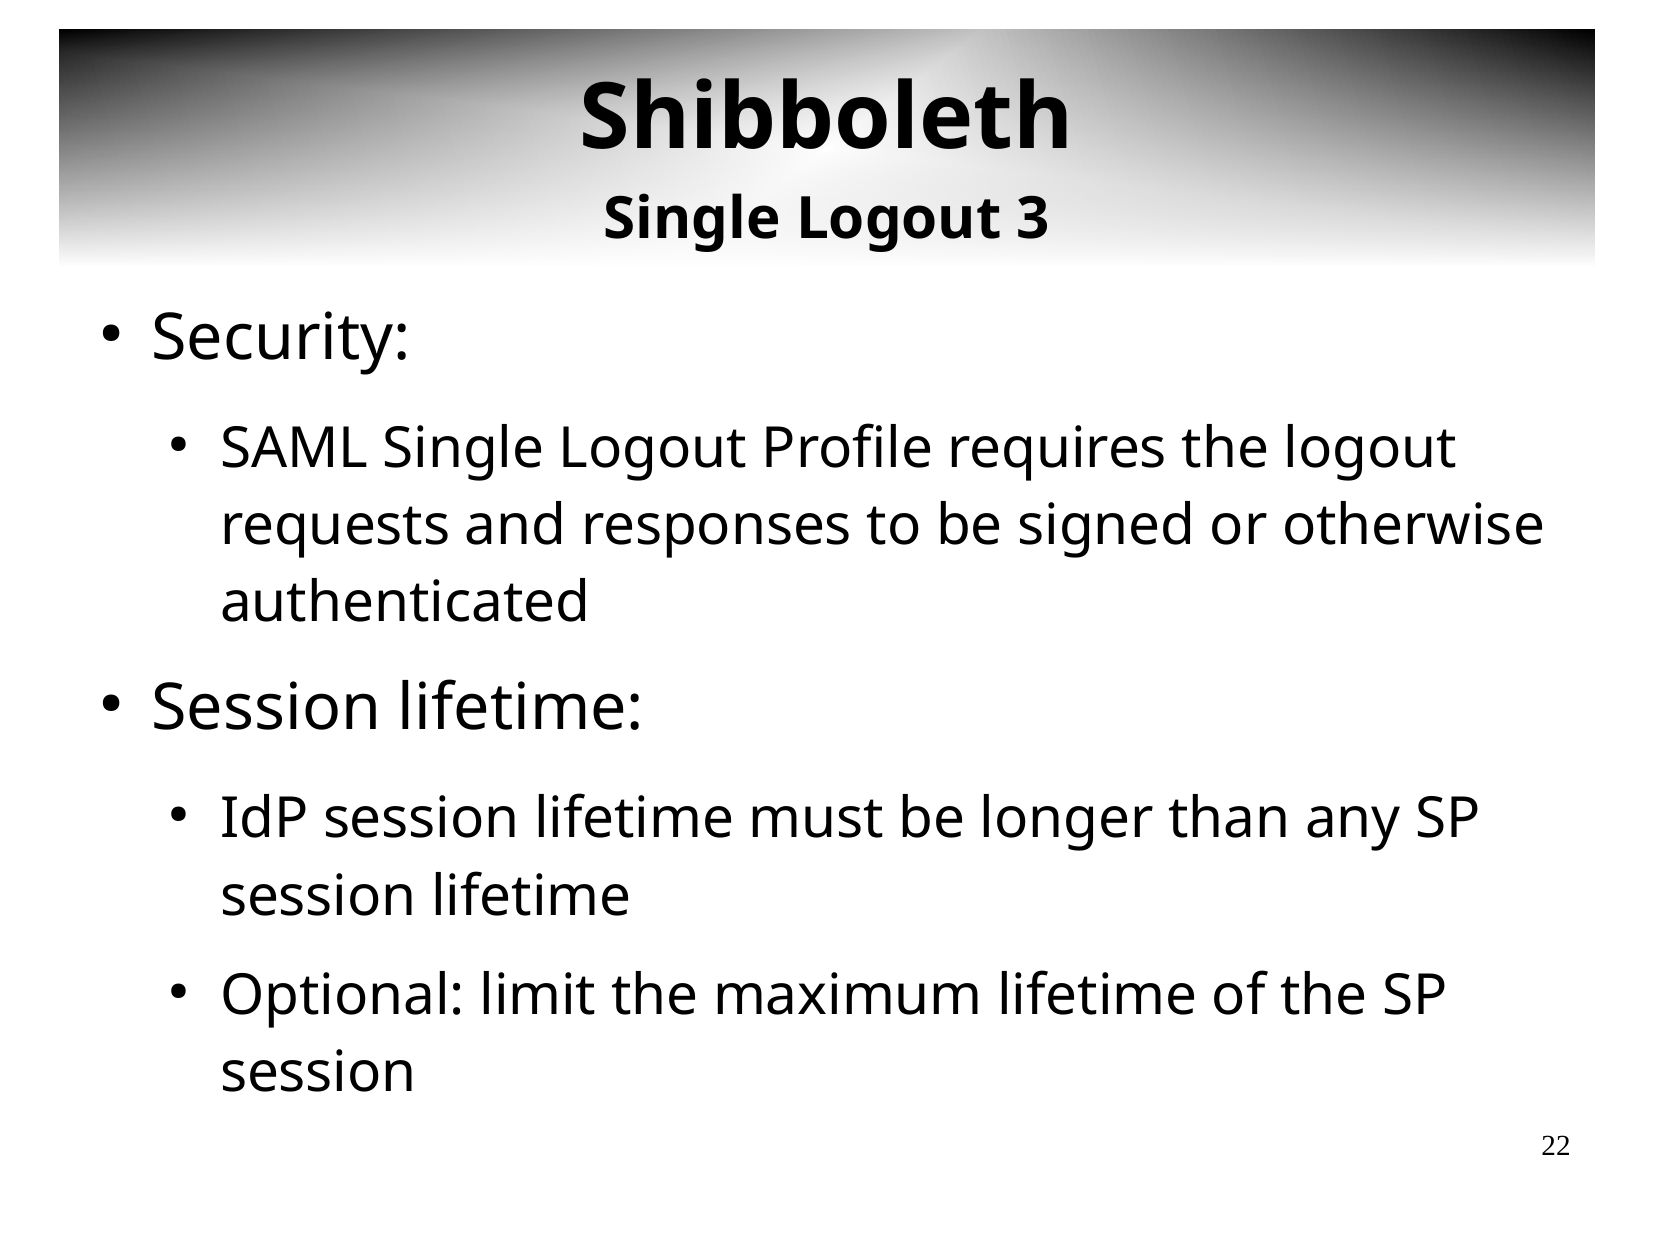

# Shibboleth Single Logout 3
Security:
SAML Single Logout Profile requires the logout requests and responses to be signed or otherwise authenticated
Session lifetime:
IdP session lifetime must be longer than any SP session lifetime
Optional: limit the maximum lifetime of the SP session
22